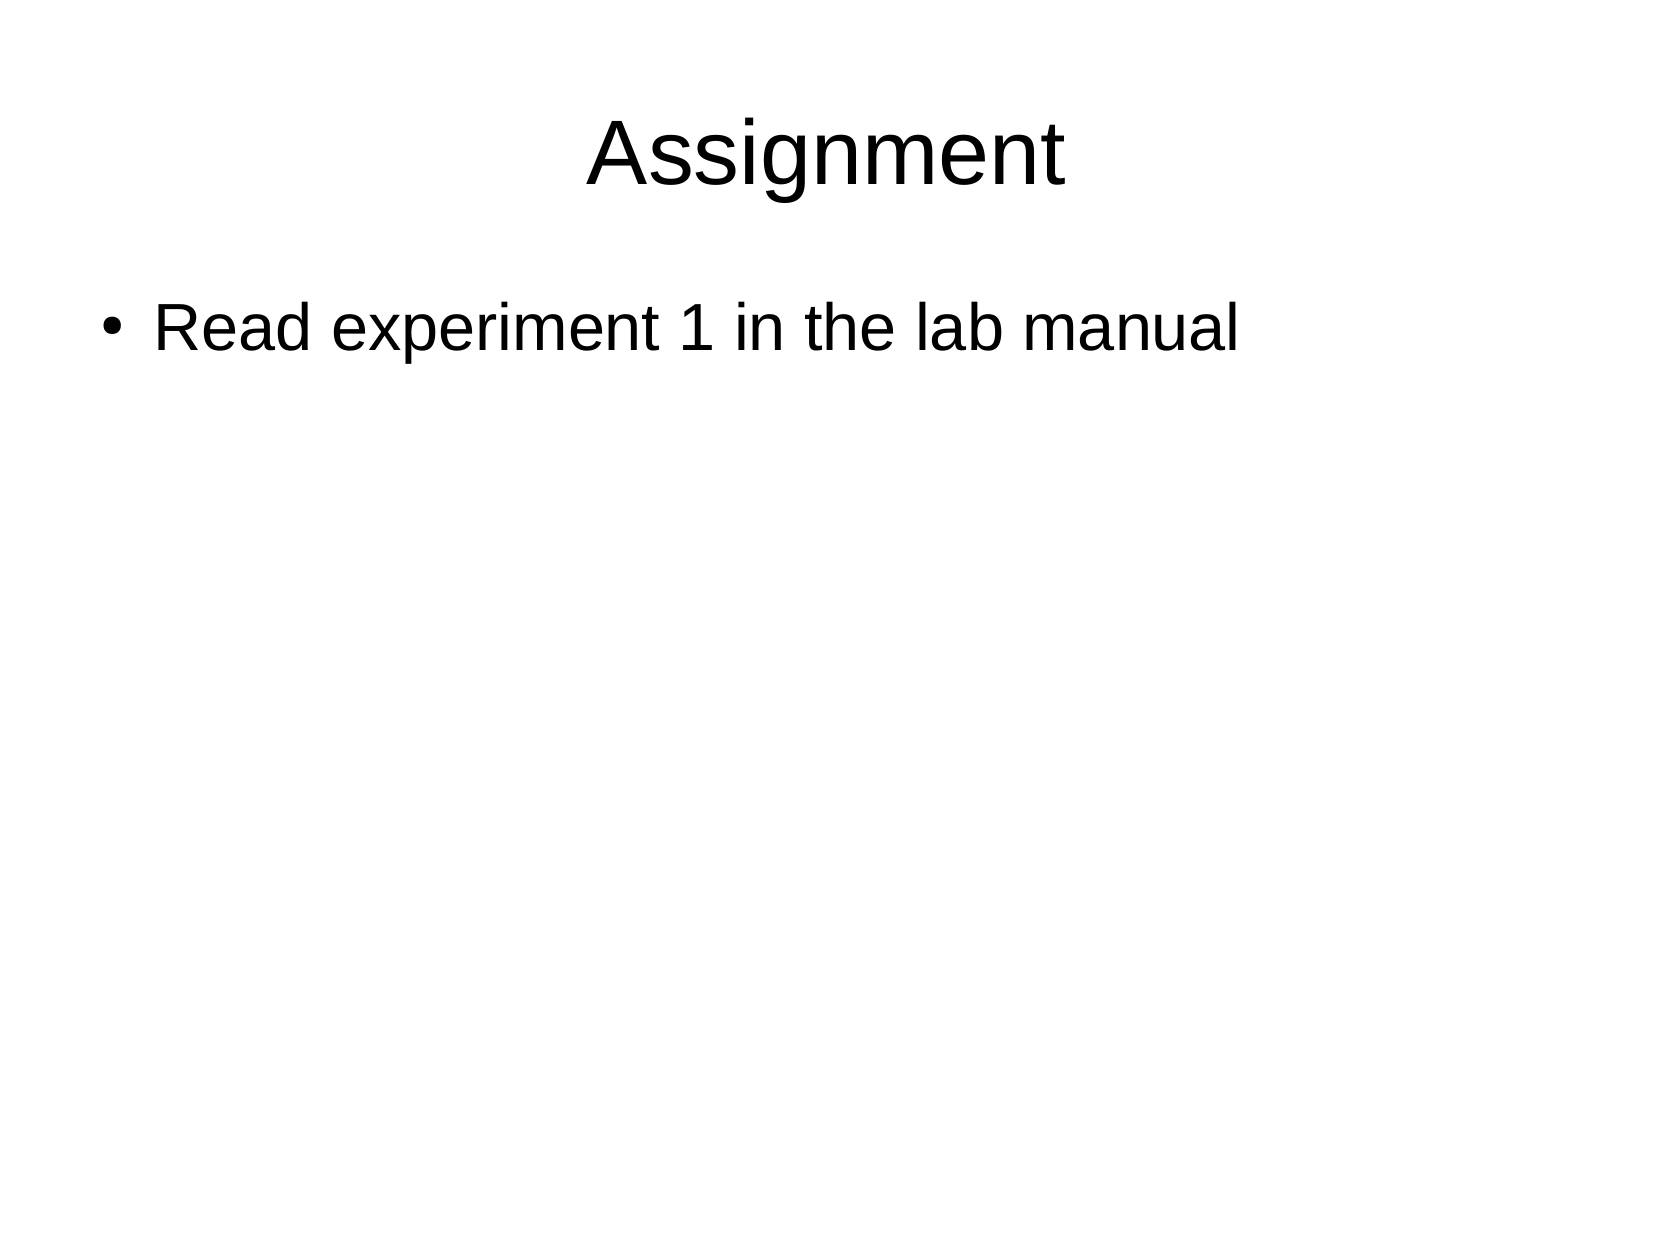

# Assignment
Read experiment 1 in the lab manual